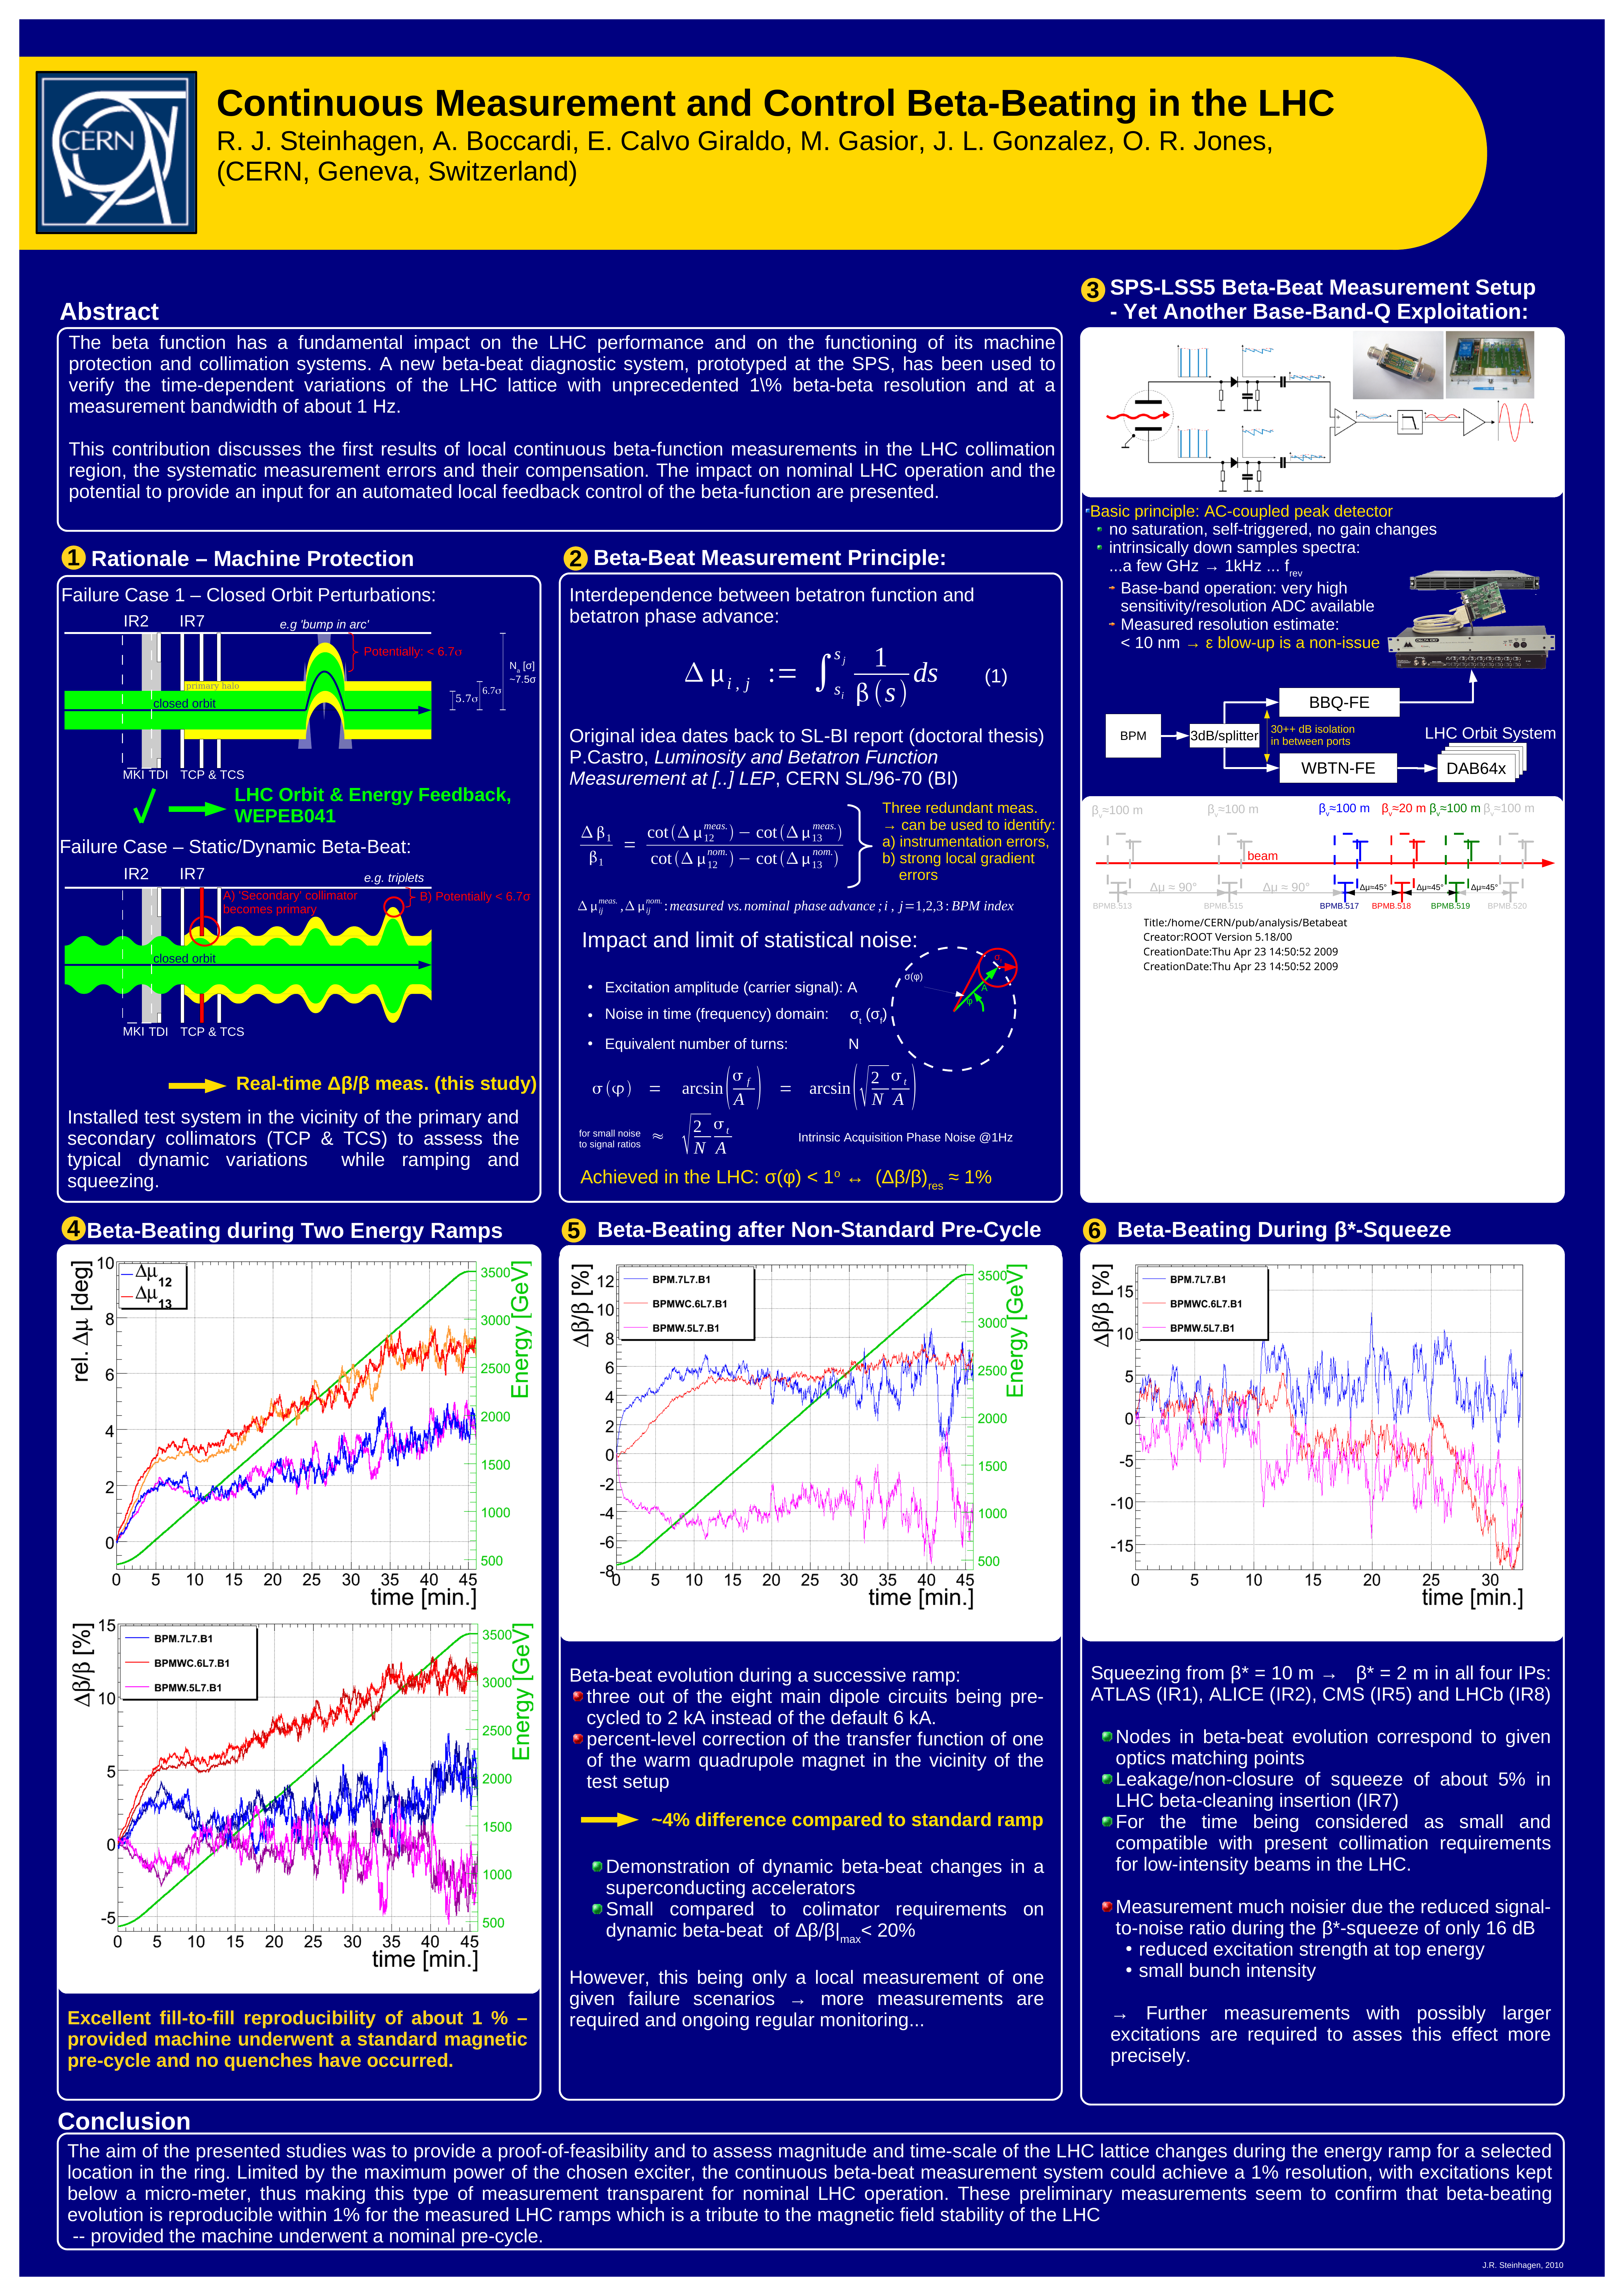

Continuous Measurement and Control Beta-Beating in the LHC
R. J. Steinhagen, A. Boccardi, E. Calvo Giraldo, M. Gasior, J. L. Gonzalez, O. R. Jones,
(CERN, Geneva, Switzerland)
SPS-LSS5 Beta-Beat Measurement Setup
- Yet Another Base-Band-Q Exploitation:
3
Abstract
The beta function has a fundamental impact on the LHC performance and on the functioning of its machine protection and collimation systems. A new beta-beat diagnostic system, prototyped at the SPS, has been used to verify the time-dependent variations of the LHC lattice with unprecedented 1\% beta-beta resolution and at a measurement bandwidth of about 1 Hz.
This contribution discusses the first results of local continuous beta-function measurements in the LHC collimation region, the systematic measurement errors and their compensation. The impact on nominal LHC operation and the potential to provide an input for an automated local feedback control of the beta-function are presented.
Basic principle: AC-coupled peak detector
no saturation, self-triggered, no gain changes
intrinsically down samples spectra: 			...a few GHz → 1kHz ... frev
Base-band operation: very high sensitivity/resolution ADC available
Measured resolution estimate: 			 < 10 nm → ε blow-up is a non-issue
Beta-Beat Measurement Principle:
1
Rationale – Machine Protection
2
Interdependence between betatron function and betatron phase advance:
Failure Case 1 – Closed Orbit Perturbations:
IR2
IR7
e.g 'bump in arc'
Na [σ]
~7.5σ
6.7s
5.7s
Potentially: < 6.7s
(1)
primary halo
BBQ-FE
closed orbit
BPM
30++ dB isolation
in between ports
3dB/splitter
LHC Orbit System
Original idea dates back to SL-BI report (doctoral thesis)
P.Castro, Luminosity and Betatron Function Measurement at [..] LEP, CERN SL/96-70 (BI)
DAB64x
DAB64x
DAB64x
WBTN-FE
DAB64x
MKI
TDI
TCP & TCS
LHC Orbit & Energy Feedback, WEPEB041
Three redundant meas.
→ can be used to identify:
a) instrumentation errors,
b) strong local gradient
 errors
βv≈100 m
βv≈20 m
βv≈100 m
βv≈100 m
βv≈100 m
βv≈100 m
# Measurement (markers), sinusoidal fit (solid line):
Failure Case – Static/Dynamic Beta-Beat:
beam
IR2
IR7
e.g. triplets
A) 'Secondary' collimator
becomes primary
B) Potentially < 6.7σ
Δμ ≈ 90°
Δμ ≈ 90°
Δμ≈45°
Δμ≈45°
Δμ≈45°
BPMB.513
BPMB.515
BPMB.517
BPMB.518
BPMB.519
BPMB.520
Impact and limit of statistical noise:
Excitation amplitude (carrier signal): A
Noise in time (frequency) domain: σt (σf)
Equivalent number of turns:	 N
σf
σ(φ)
A
φ
closed orbit
MKI
TDI
TCP & TCS
Real-time Δβ/β meas. (this study)
Installed test system in the vicinity of the primary and secondary collimators (TCP & TCS) to assess the typical dynamic variations while ramping and squeezing.
for small noise
to signal ratios
Intrinsic Acquisition Phase Noise @1Hz
 Achieved in the LHC: σ(φ) < 1o ↔ (Δβ/β)res ≈ 1%
4
Beta-Beating after Non-Standard Pre-Cycle
Beta-Beating During β*-Squeeze
Beta-Beating during Two Energy Ramps
5
6
Squeezing from β* = 10 m → β* = 2 m in all four IPs: ATLAS (IR1), ALICE (IR2), CMS (IR5) and LHCb (IR8)
Nodes in beta-beat evolution correspond to given optics matching points
Leakage/non-closure of squeeze of about 5% in LHC beta-cleaning insertion (IR7)
For the time being considered as small and compatible with present collimation requirements for low-intensity beams in the LHC.
Measurement much noisier due the reduced signal-to-noise ratio during the β*-squeeze of only 16 dB
reduced excitation strength at top energy
small bunch intensity
→ Further measurements with possibly larger excitations are required to asses this effect more precisely.
Beta-beat evolution during a successive ramp:
three out of the eight main dipole circuits being pre-cycled to 2 kA instead of the default 6 kA.
percent-level correction of the transfer function of one of the warm quadrupole magnet in the vicinity of the test setup
Demonstration of dynamic beta-beat changes in a superconducting accelerators
Small compared to colimator requirements on dynamic beta-beat of Δβ/β|max< 20%
However, this being only a local measurement of one given failure scenarios → more measurements are required and ongoing regular monitoring...
~4% difference compared to standard ramp
Excellent fill-to-fill reproducibility of about 1 % – provided machine underwent a standard magnetic pre-cycle and no quenches have occurred.
Conclusion
The aim of the presented studies was to provide a proof-of-feasibility and to assess magnitude and time-scale of the LHC lattice changes during the energy ramp for a selected location in the ring. Limited by the maximum power of the chosen exciter, the continuous beta-beat measurement system could achieve a 1% resolution, with excitations kept below a micro-meter, thus making this type of measurement transparent for nominal LHC operation. These preliminary measurements seem to confirm that beta-beating evolution is reproducible within 1% for the measured LHC ramps which is a tribute to the magnetic field stability of the LHC
 -- provided the machine underwent a nominal pre-cycle.
J.R. Steinhagen, 2010